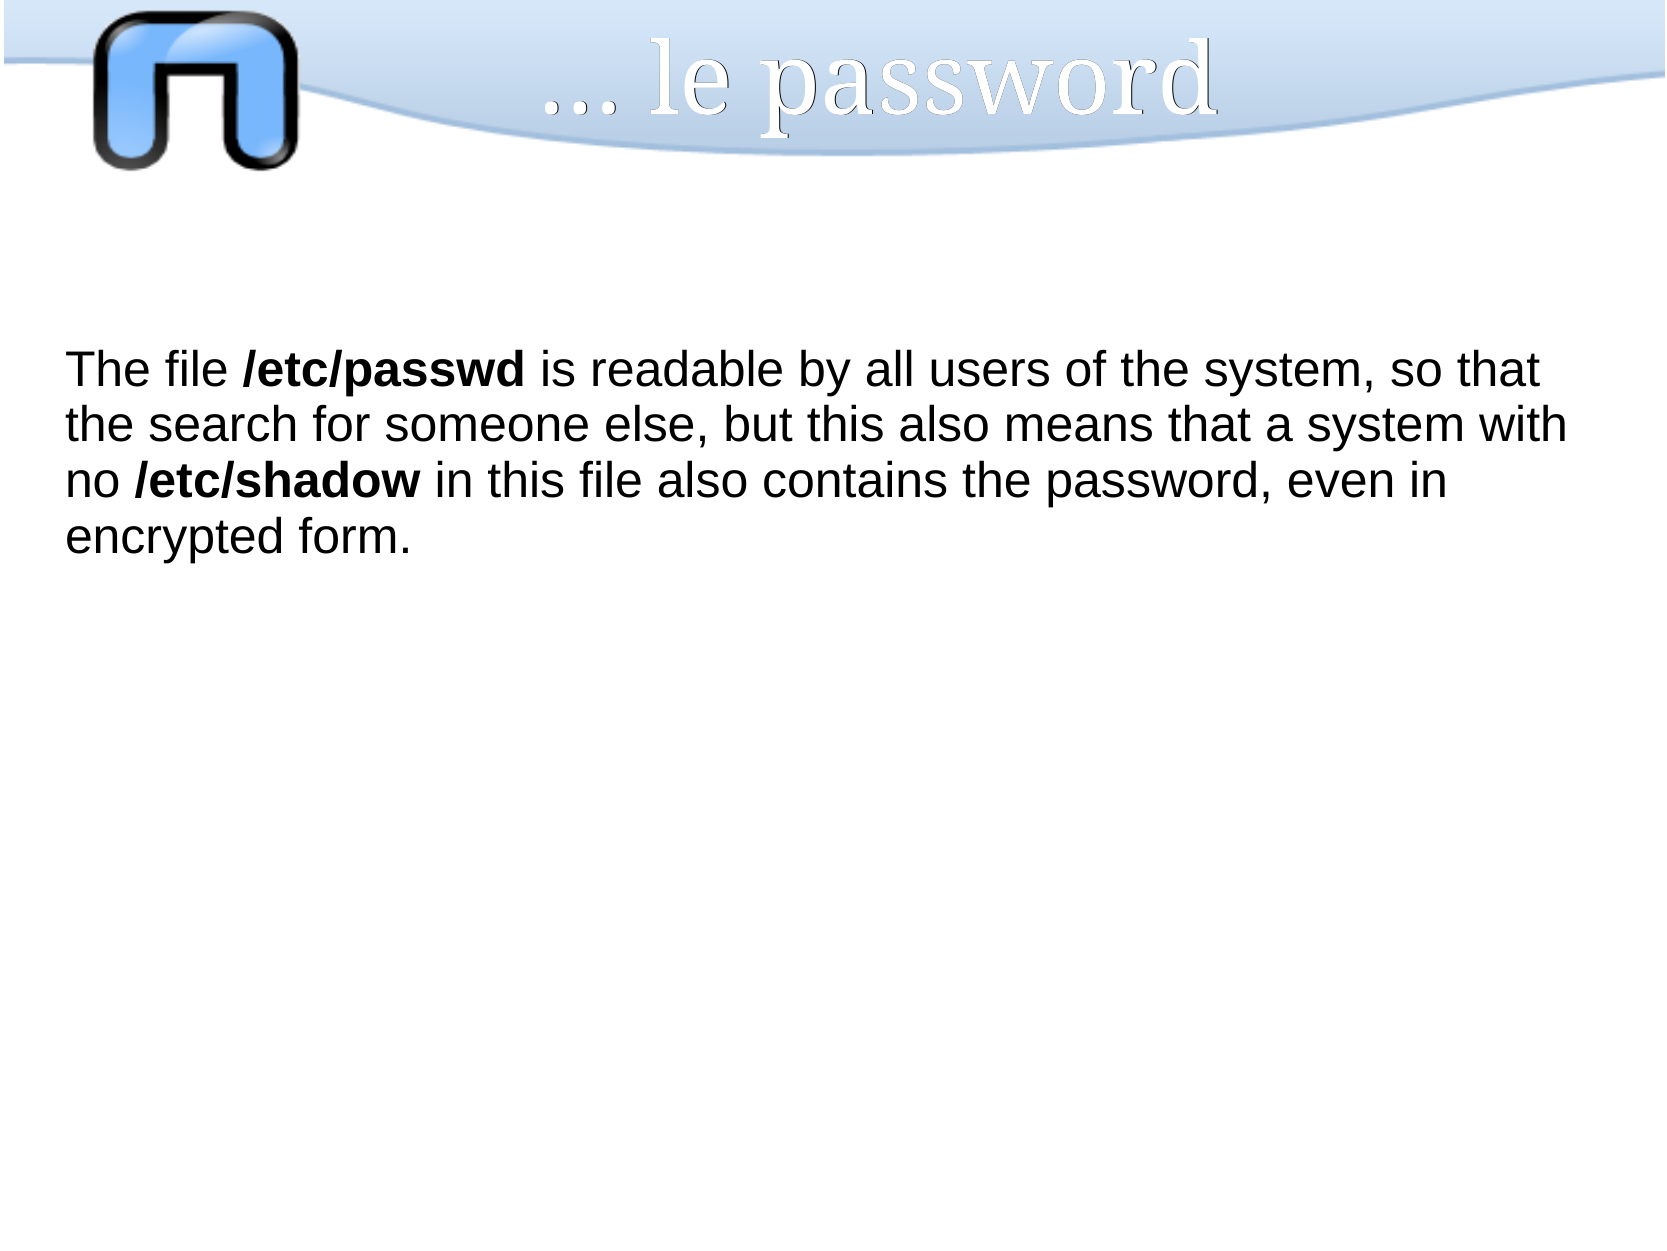

… le password
# The file /etc/passwd is readable by all users of the system, so that the search for someone else, but this also means that a system with no /etc/shadow in this file also contains the password, even in encrypted form.